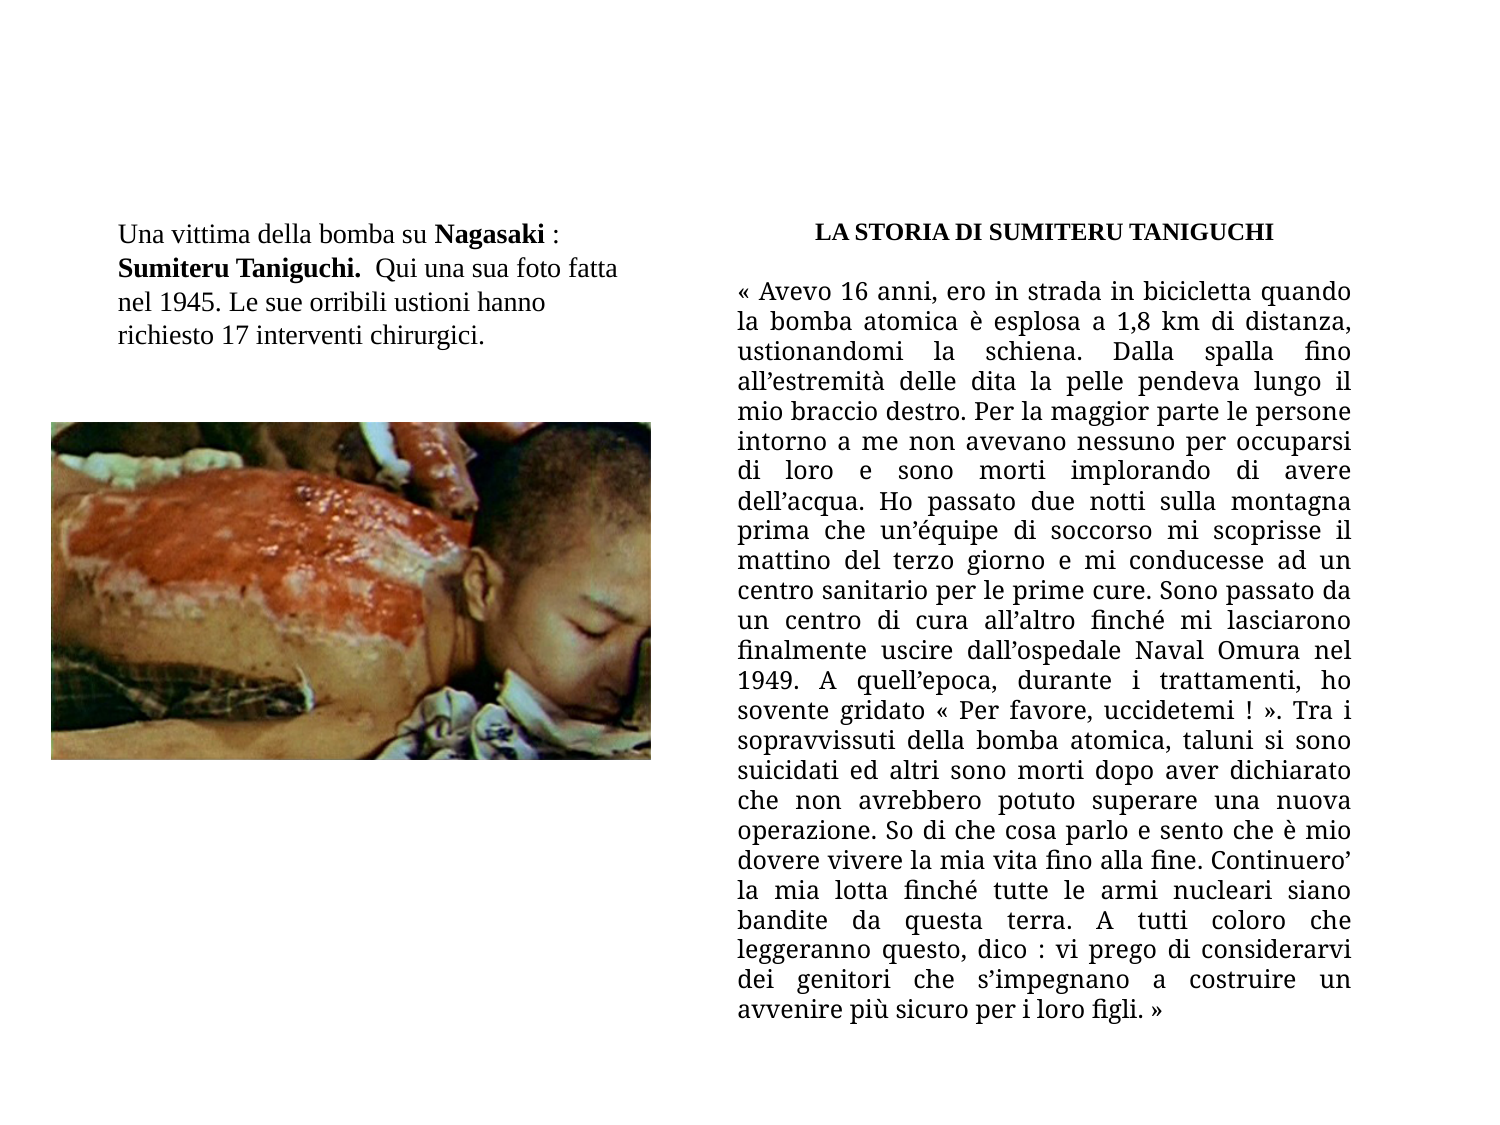

Una vittima della bomba su Nagasaki : Sumiteru Taniguchi. Qui una sua foto fatta nel 1945. Le sue orribili ustioni hanno richiesto 17 interventi chirurgici.
LA STORIA DI SUMITERU TANIGUCHI
« Avevo 16 anni, ero in strada in bicicletta quando la bomba atomica è esplosa a 1,8 km di distanza, ustionandomi la schiena. Dalla spalla fino all’estremità delle dita la pelle pendeva lungo il mio braccio destro. Per la maggior parte le persone intorno a me non avevano nessuno per occuparsi di loro e sono morti implorando di avere dell’acqua. Ho passato due notti sulla montagna prima che un’équipe di soccorso mi scoprisse il mattino del terzo giorno e mi conducesse ad un centro sanitario per le prime cure. Sono passato da un centro di cura all’altro finché mi lasciarono finalmente uscire dall’ospedale Naval Omura nel 1949. A quell’epoca, durante i trattamenti, ho sovente gridato « Per favore, uccidetemi ! ». Tra i sopravvissuti della bomba atomica, taluni si sono suicidati ed altri sono morti dopo aver dichiarato che non avrebbero potuto superare una nuova operazione. So di che cosa parlo e sento che è mio dovere vivere la mia vita fino alla fine. Continuero’ la mia lotta finché tutte le armi nucleari siano bandite da questa terra. A tutti coloro che leggeranno questo, dico : vi prego di considerarvi dei genitori che s’impegnano a costruire un avvenire più sicuro per i loro figli. »